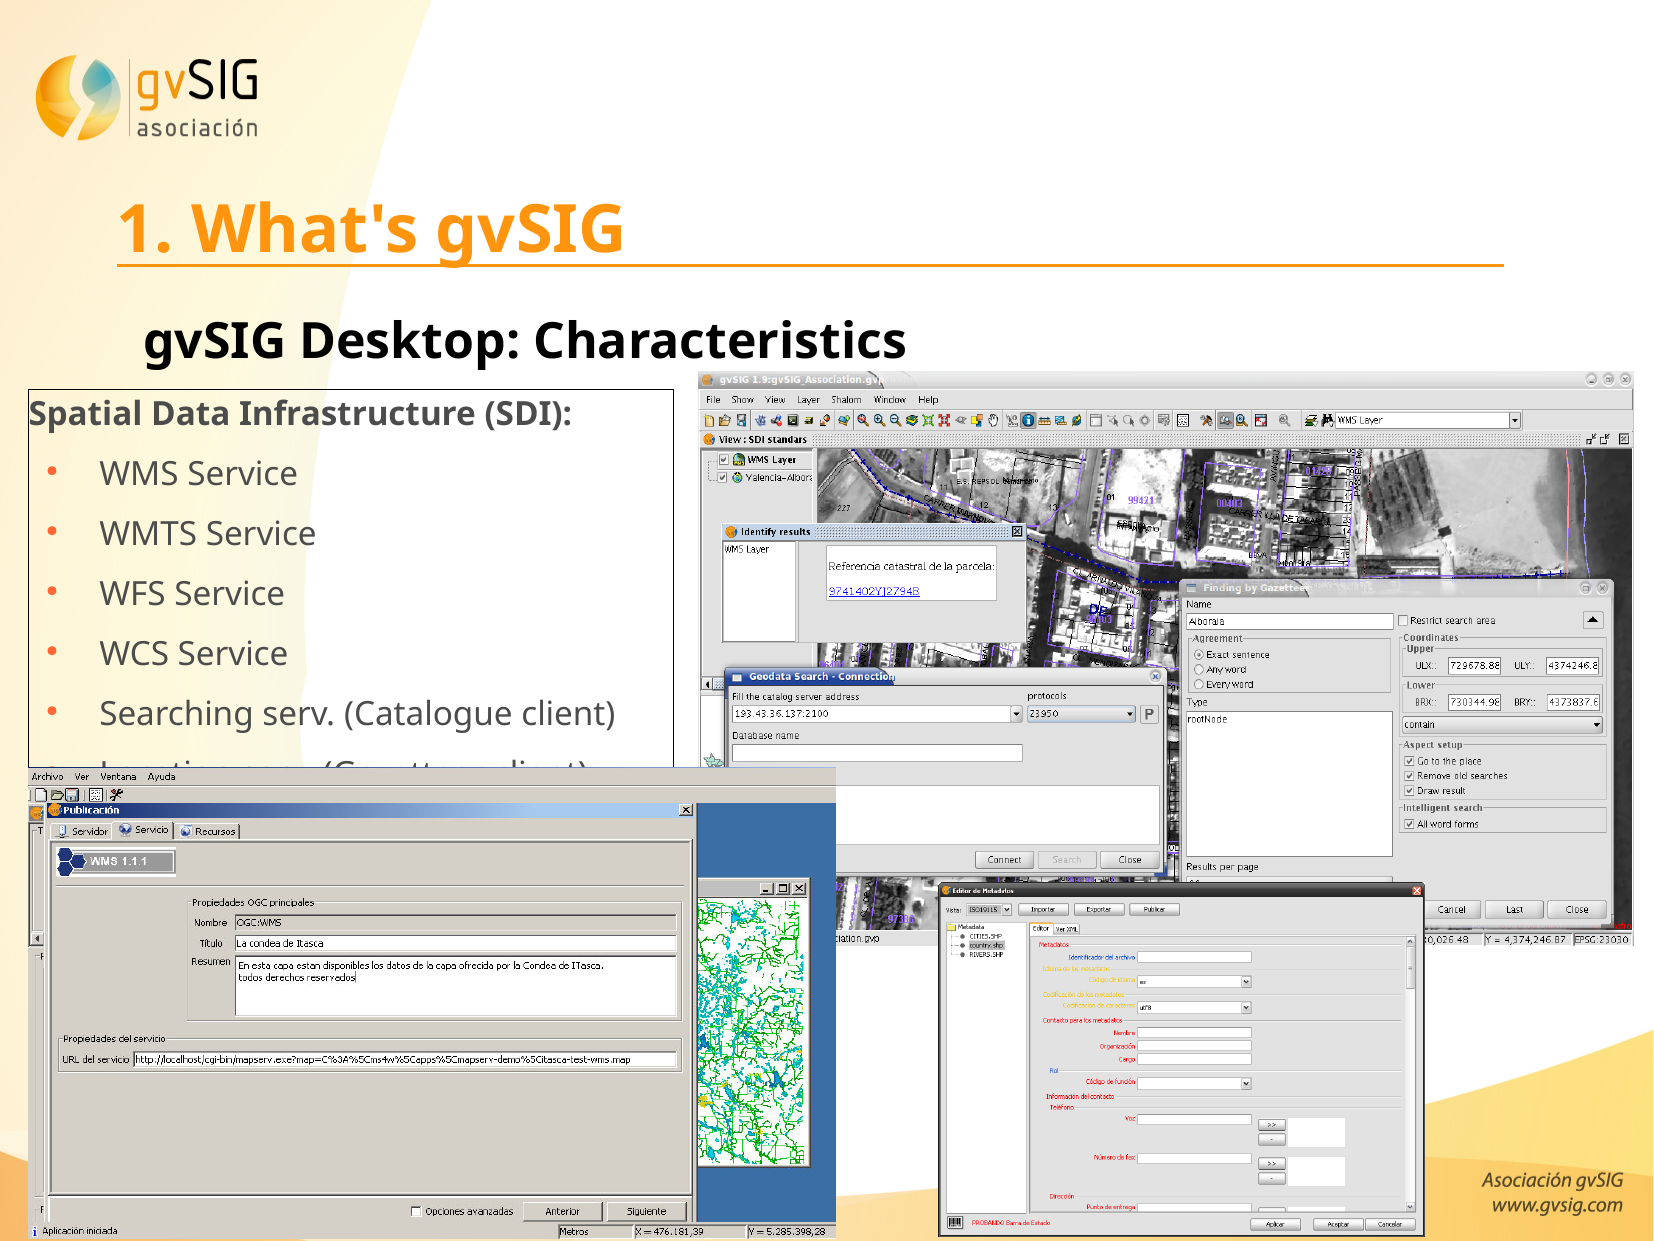

# 1. What's gvSIG
gvSIG Desktop: Characteristics
Spatial Data Infrastructure (SDI):
WMS Service
WMTS Service
WFS Service
WCS Service
Searching serv. (Catalogue client)
Location serv. (Gazetteer client)